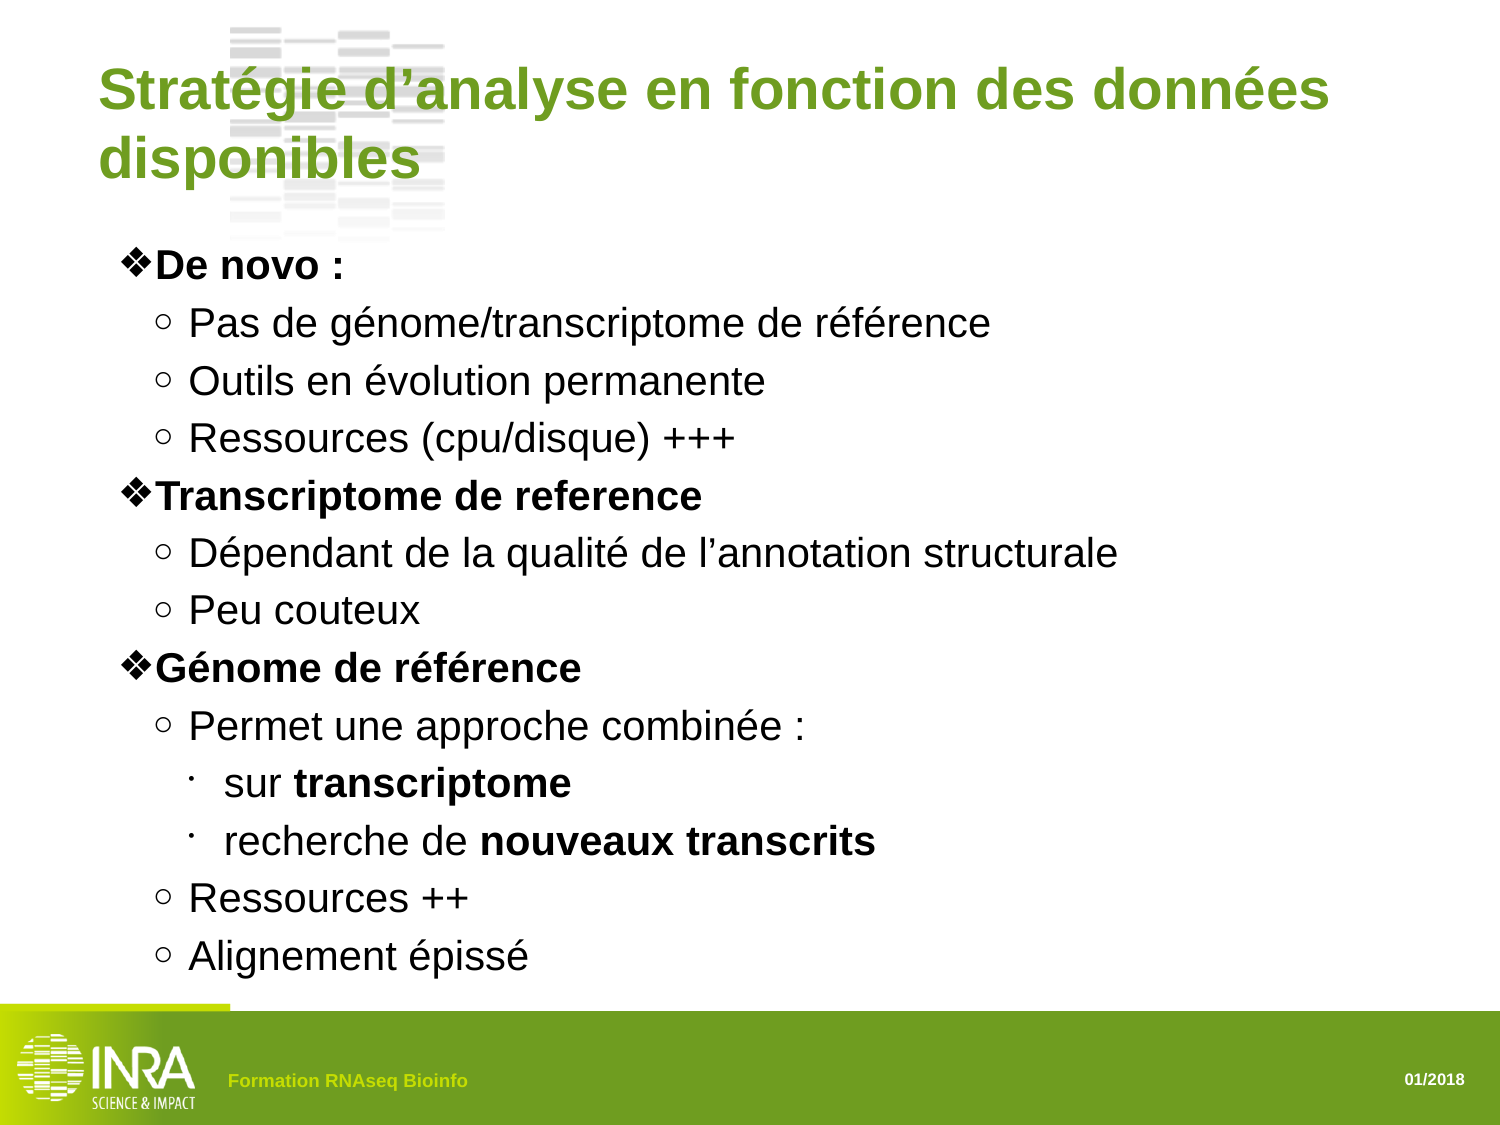

Stratégie d’analyse en fonction des données disponibles
De novo :
Pas de génome/transcriptome de référence
Outils en évolution permanente
Ressources (cpu/disque) +++
Transcriptome de reference
Dépendant de la qualité de l’annotation structurale
Peu couteux
Génome de référence
Permet une approche combinée :
sur transcriptome
recherche de nouveaux transcrits
Ressources ++
Alignement épissé